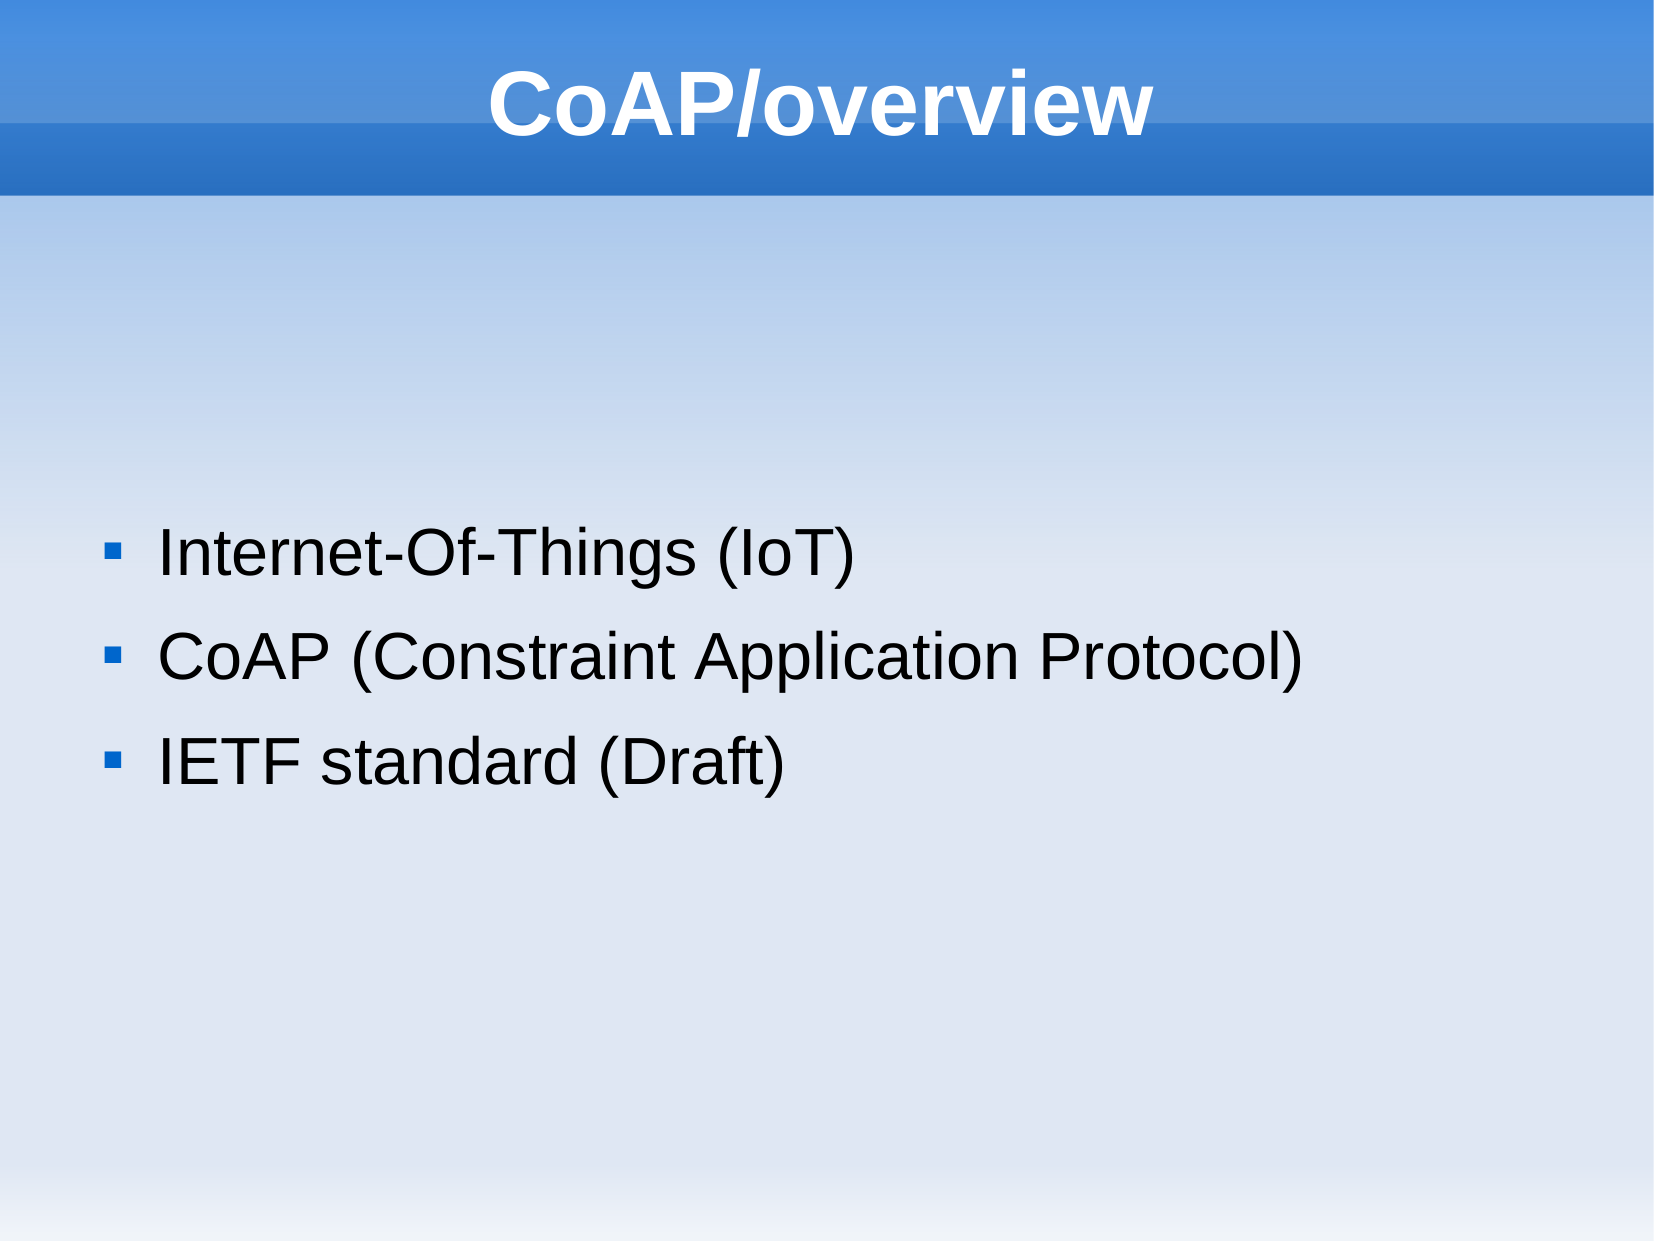

# CoAP/overview
Internet-Of-Things (IoT)
CoAP (Constraint Application Protocol)
IETF standard (Draft)